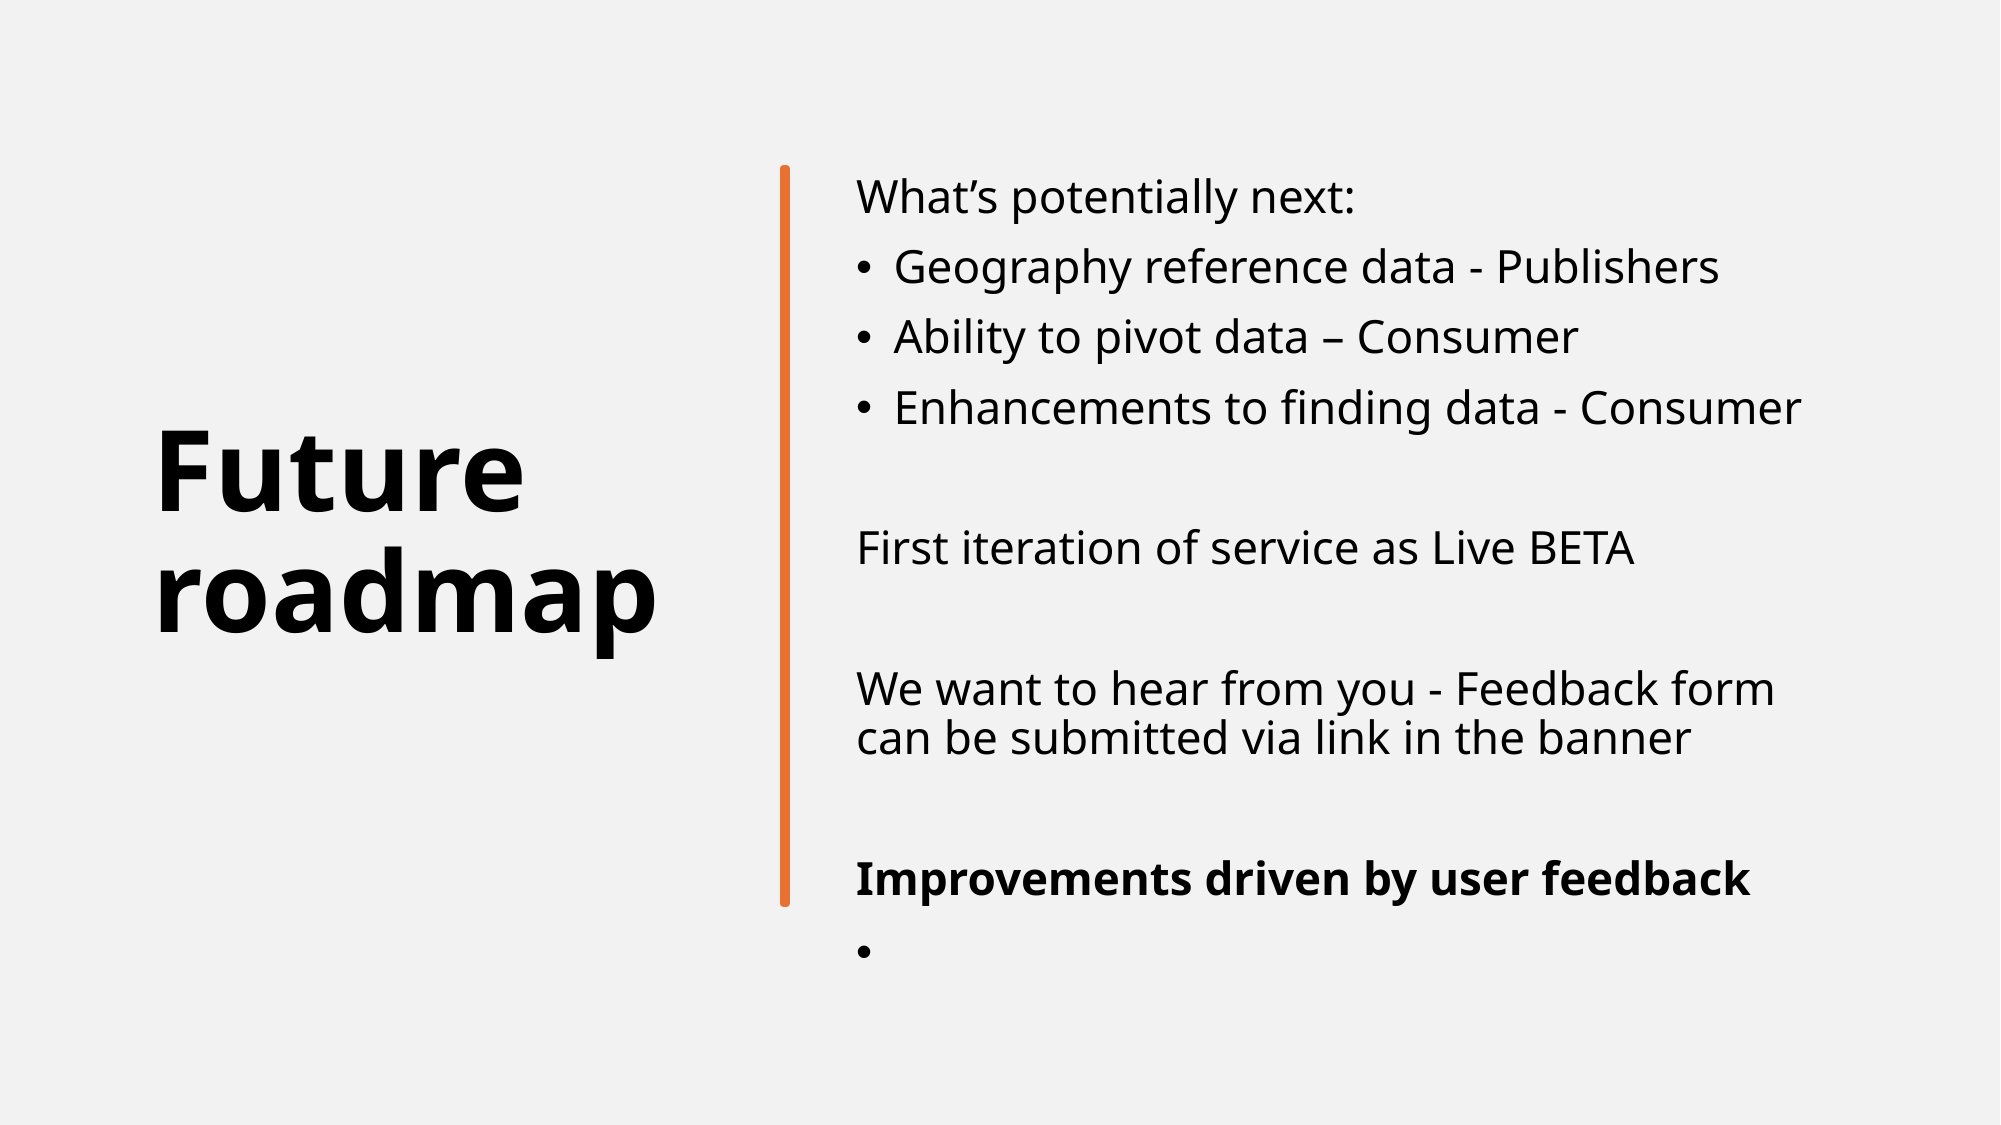

# Future roadmap
What’s potentially next:
Geography reference data - Publishers
Ability to pivot data – Consumer
Enhancements to finding data - Consumer
First iteration of service as Live BETA
We want to hear from you - Feedback form can be submitted via link in the banner
Improvements driven by user feedback